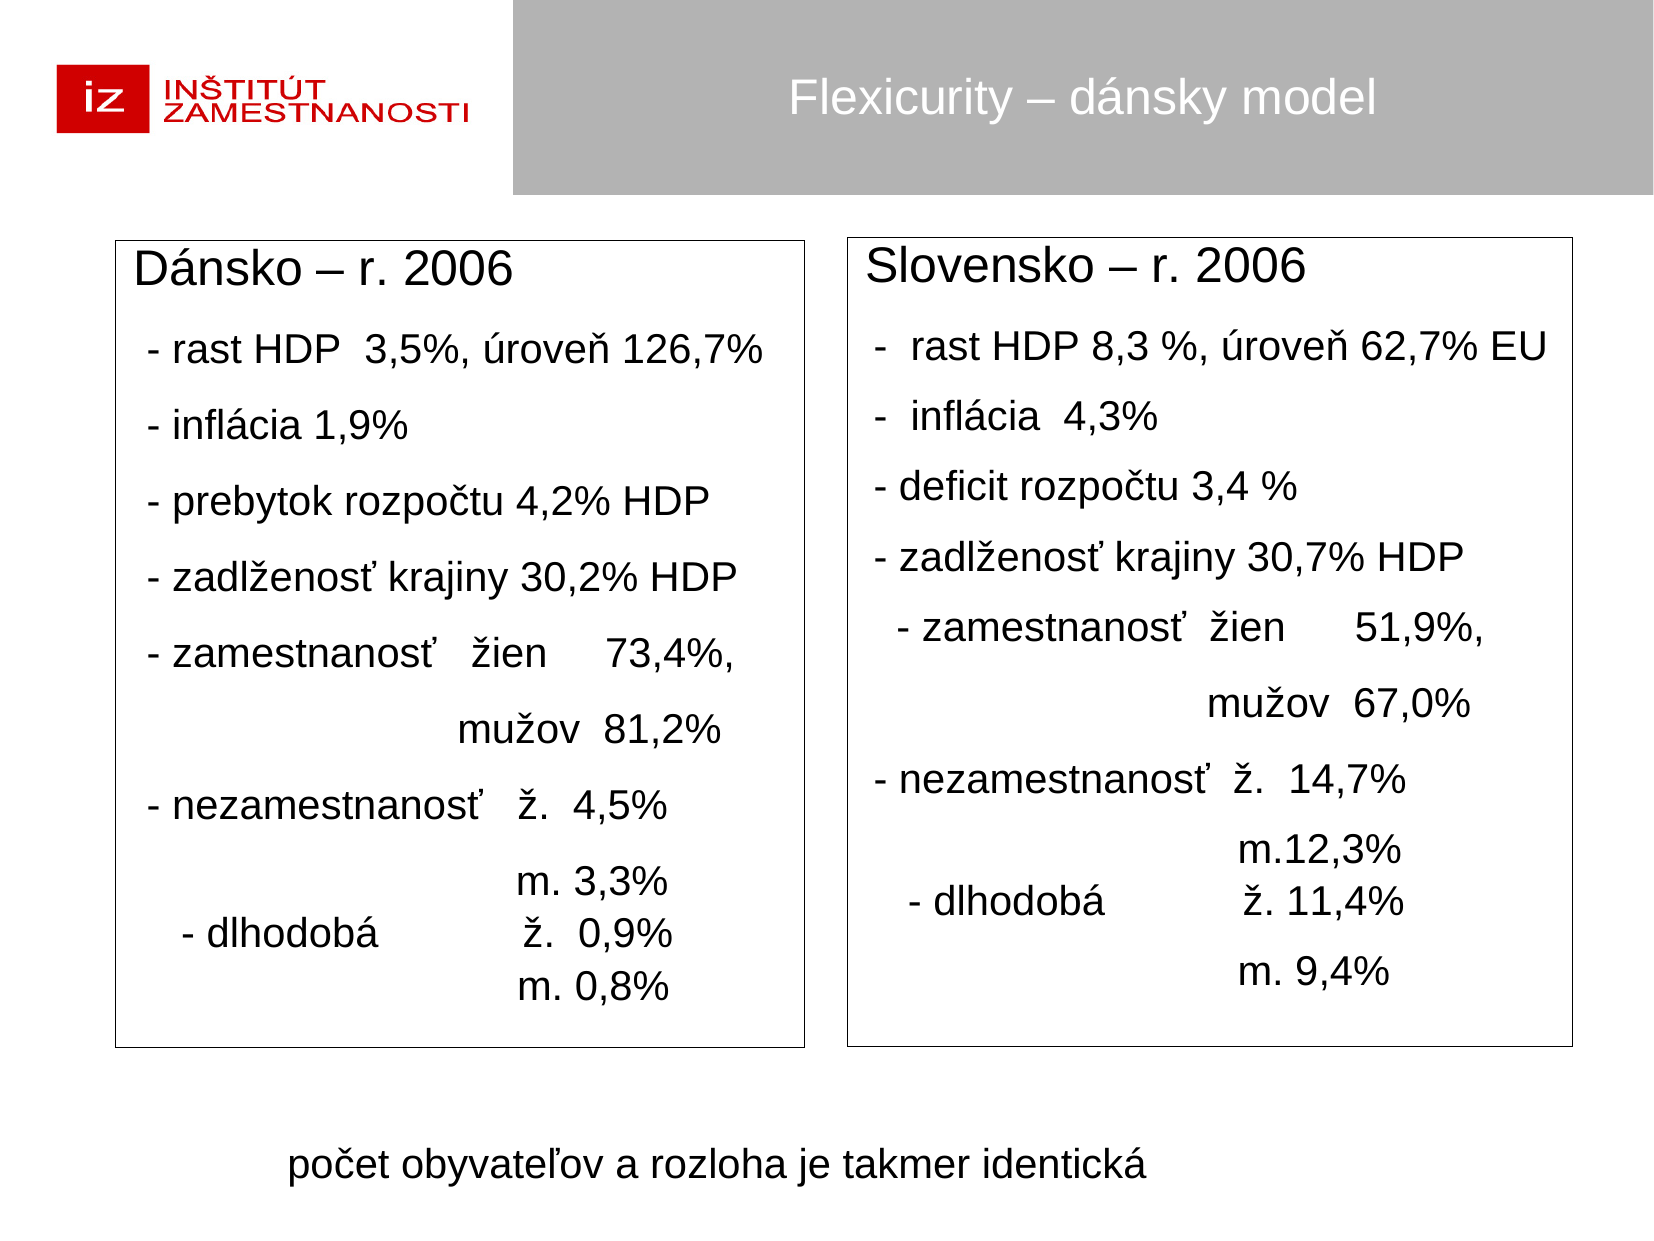

Flexicurity – dánsky model
Slovensko – r. 2006
- rast HDP 8,3 %, úroveň 62,7% EU
- inflácia 4,3%
- deficit rozpočtu 3,4 %
- zadlženosť krajiny 30,7% HDP
 - zamestnanosť žien 51,9%,
 mužov 67,0%
- nezamestnanosť ž. 14,7%
m.12,3%
 - dlhodobá 		ž. 11,4%
m. 9,4%
# Dánsko – r. 2006
- rast HDP 3,5%, úroveň 126,7%
- inflácia 1,9%
- prebytok rozpočtu 4,2% HDP
- zadlženosť krajiny 30,2% HDP
- zamestnanosť žien 73,4%,
 mužov 81,2%
- nezamestnanosť ž. 4,5%
 					m. 3,3%
 - dlhodobá 	 ž. 0,9%
 m. 0,8%
počet obyvateľov a rozloha je takmer identická